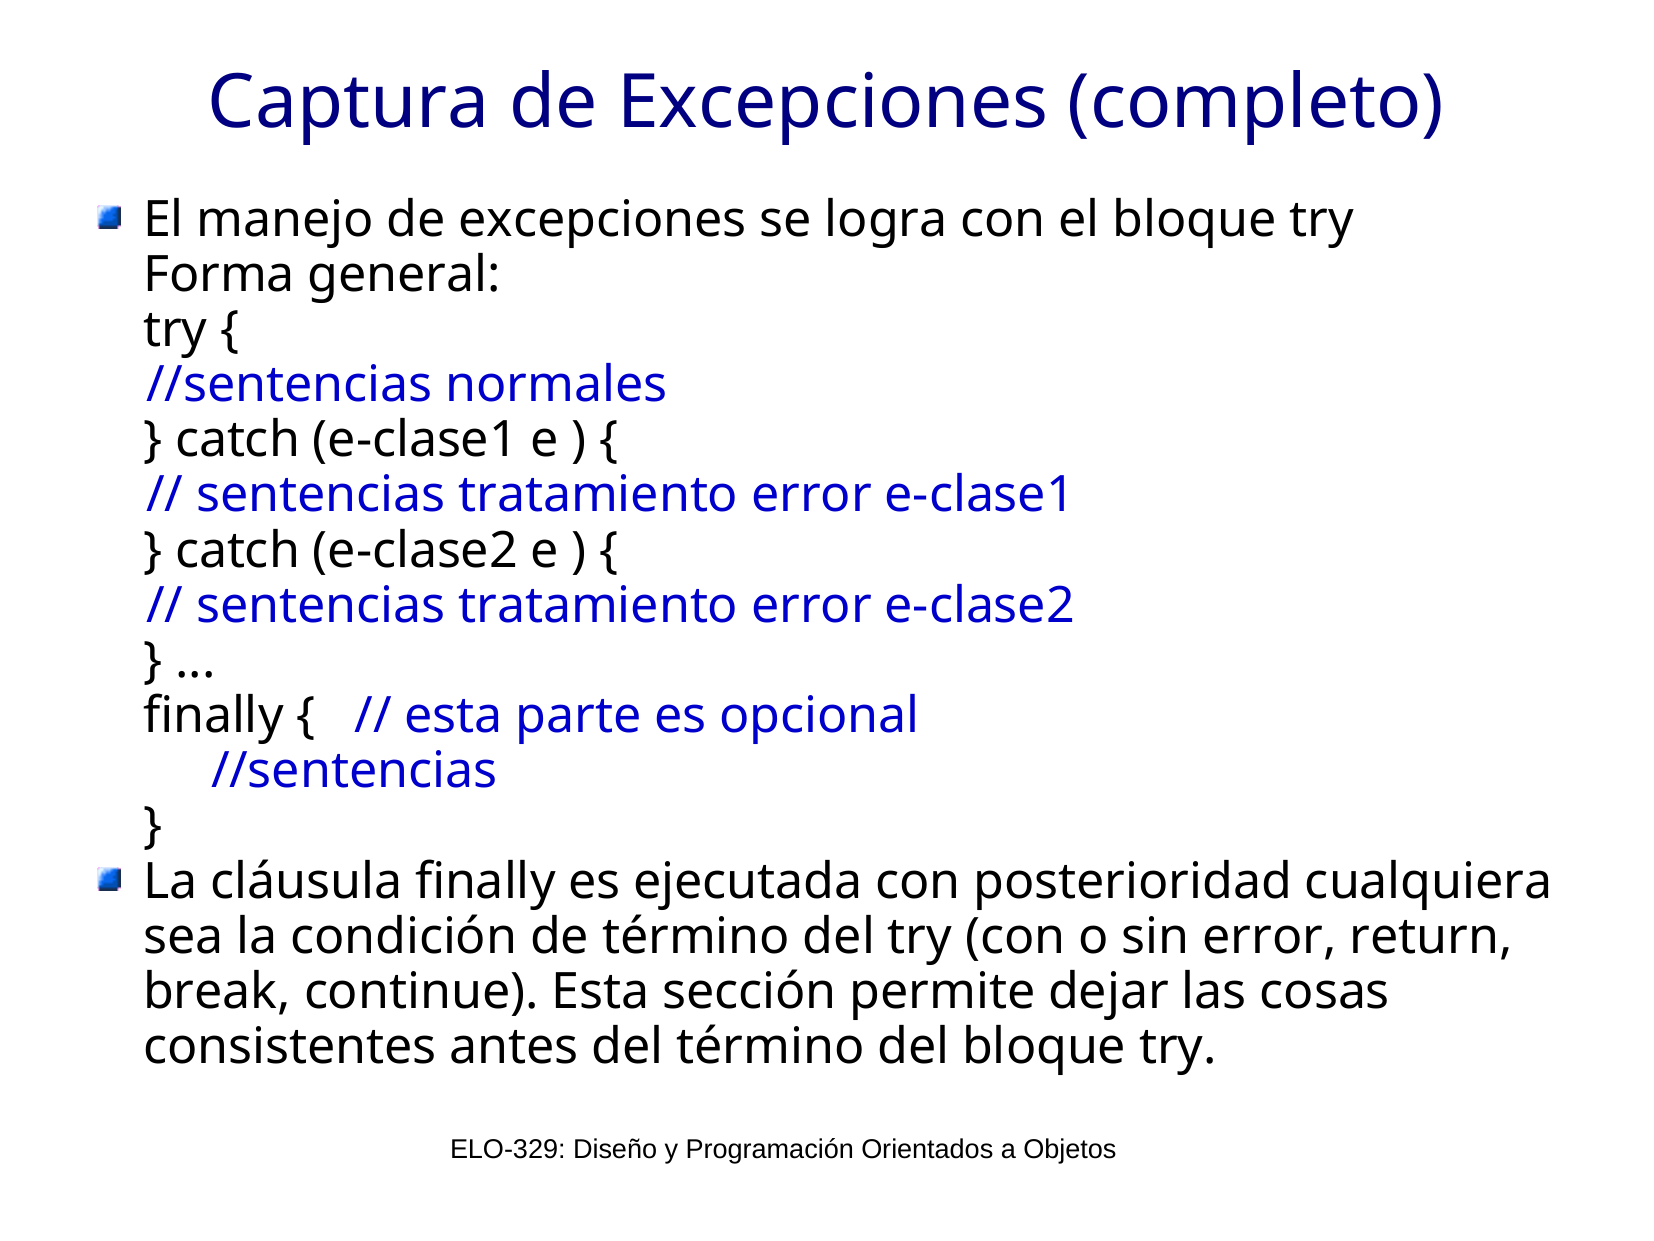

# Captura de Excepciones (completo)‏
El manejo de excepciones se logra con el bloque try
Forma general:
try {
	//sentencias normales
} catch (e-clase1 e ) {
	// sentencias tratamiento error e-clase1
} catch (e-clase2 e ) {
	// sentencias tratamiento error e-clase2
} ...
finally { // esta parte es opcional
 	//sentencias
}
La cláusula finally es ejecutada con posterioridad cualquiera sea la condición de término del try (con o sin error, return, break, continue). Esta sección permite dejar las cosas consistentes antes del término del bloque try.